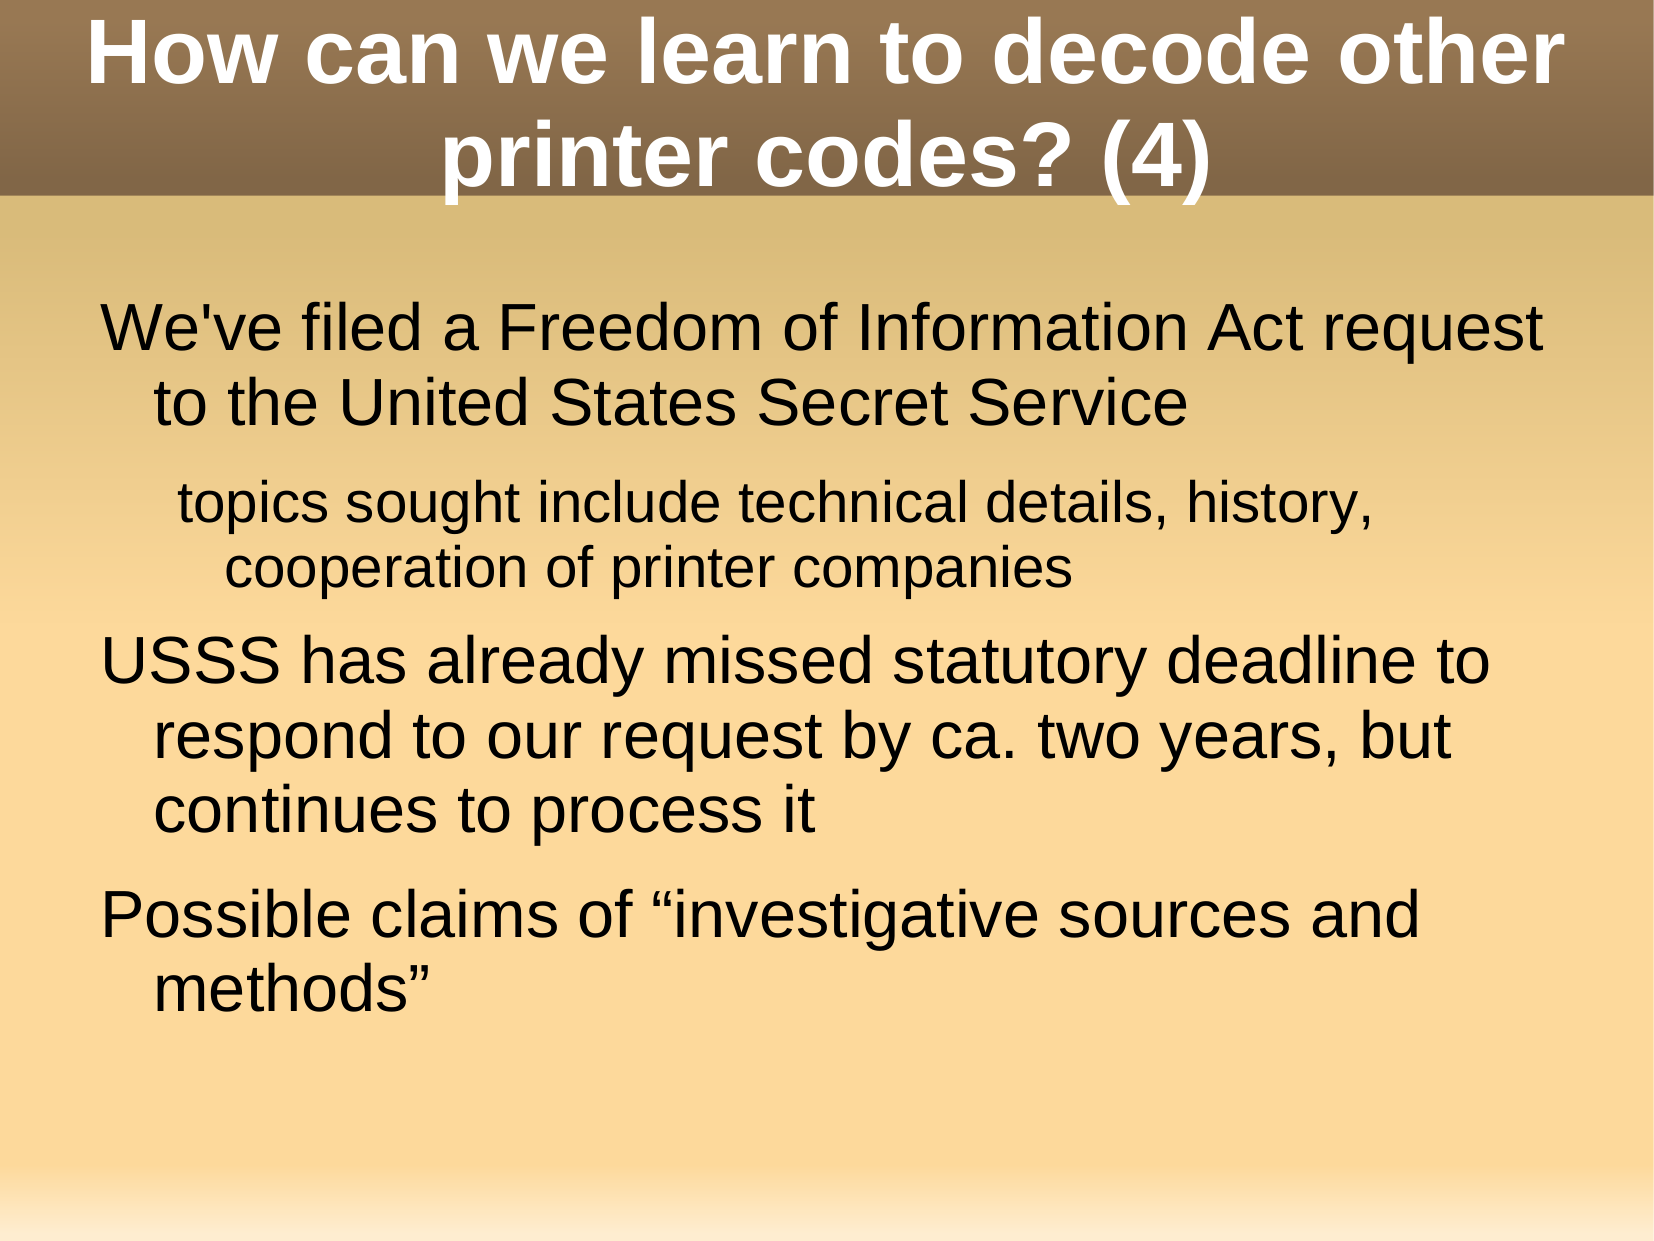

# How can we learn to decode other printer codes? (4)
We've filed a Freedom of Information Act request to the United States Secret Service
topics sought include technical details, history, cooperation of printer companies
USSS has already missed statutory deadline to respond to our request by ca. two years, but continues to process it
Possible claims of “investigative sources and methods”